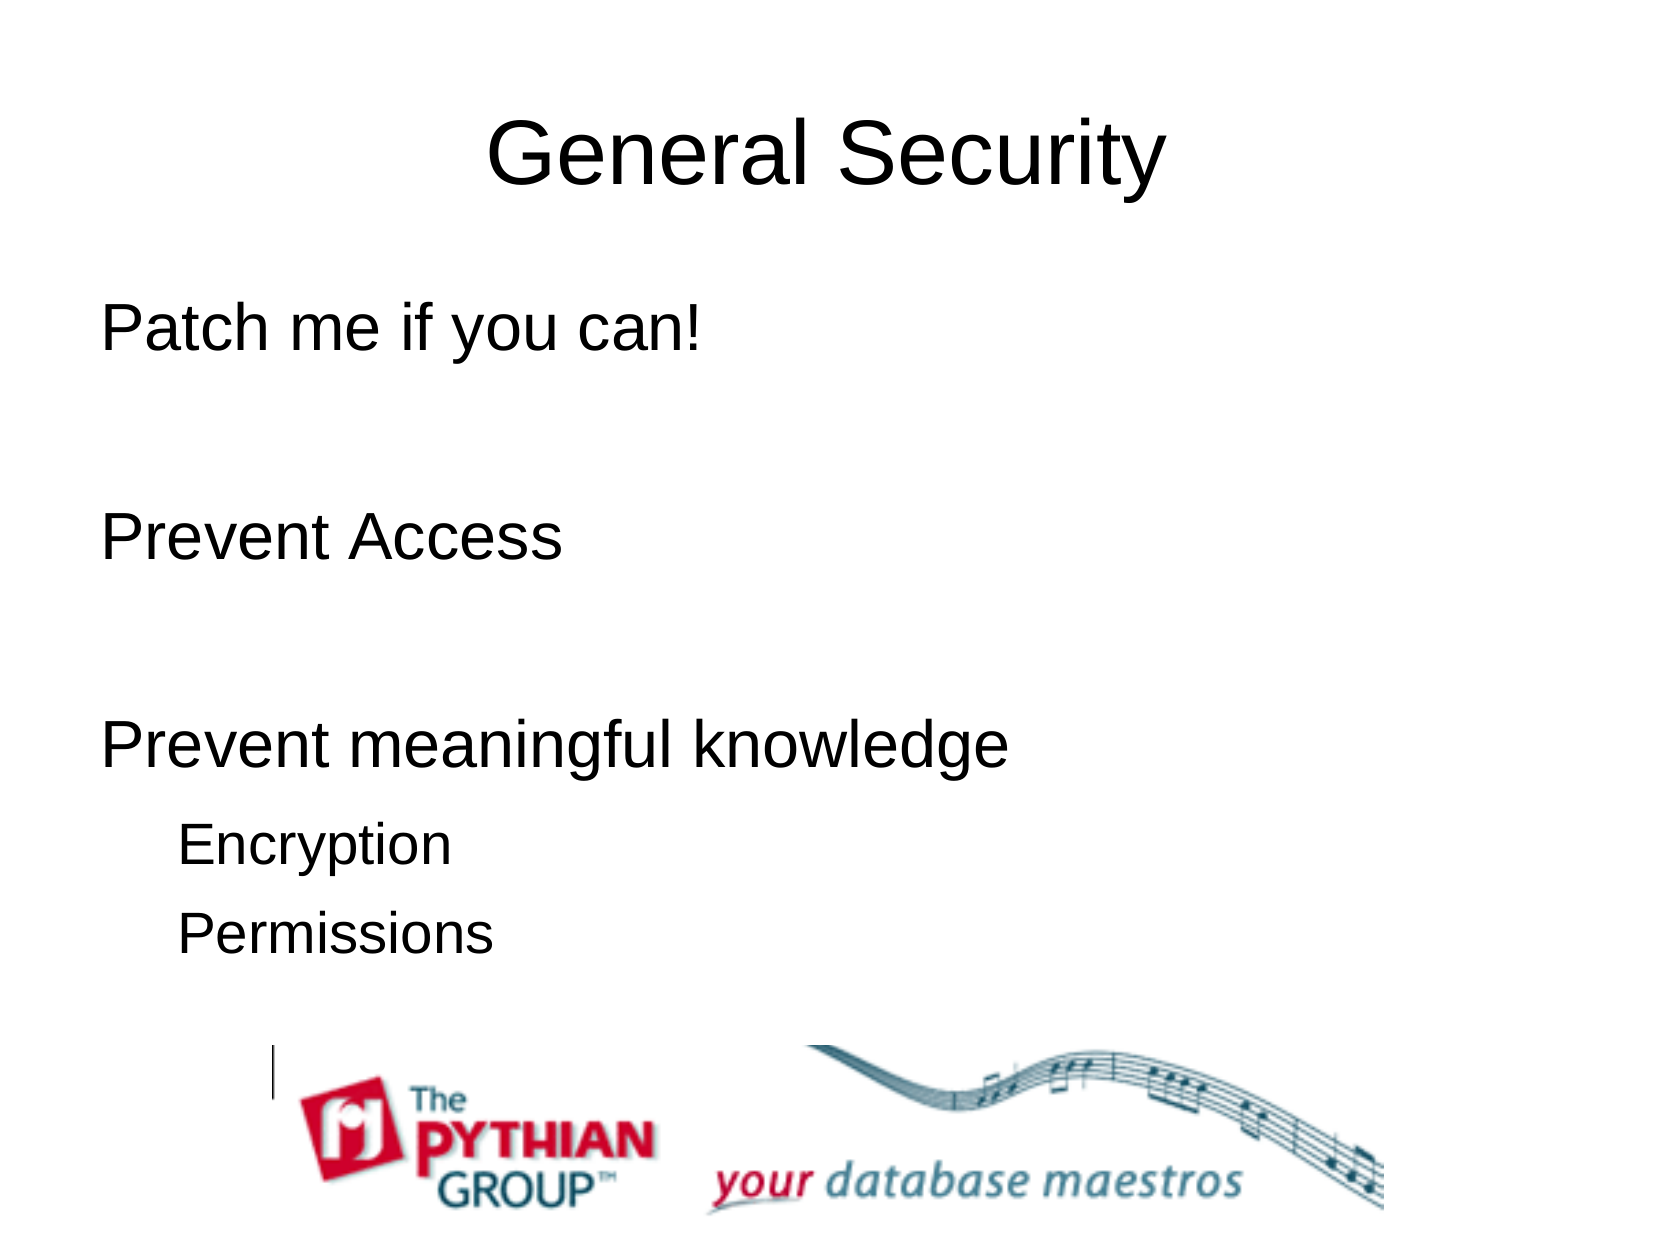

# General Security
Patch me if you can!
Prevent Access
Prevent meaningful knowledge
Encryption
Permissions